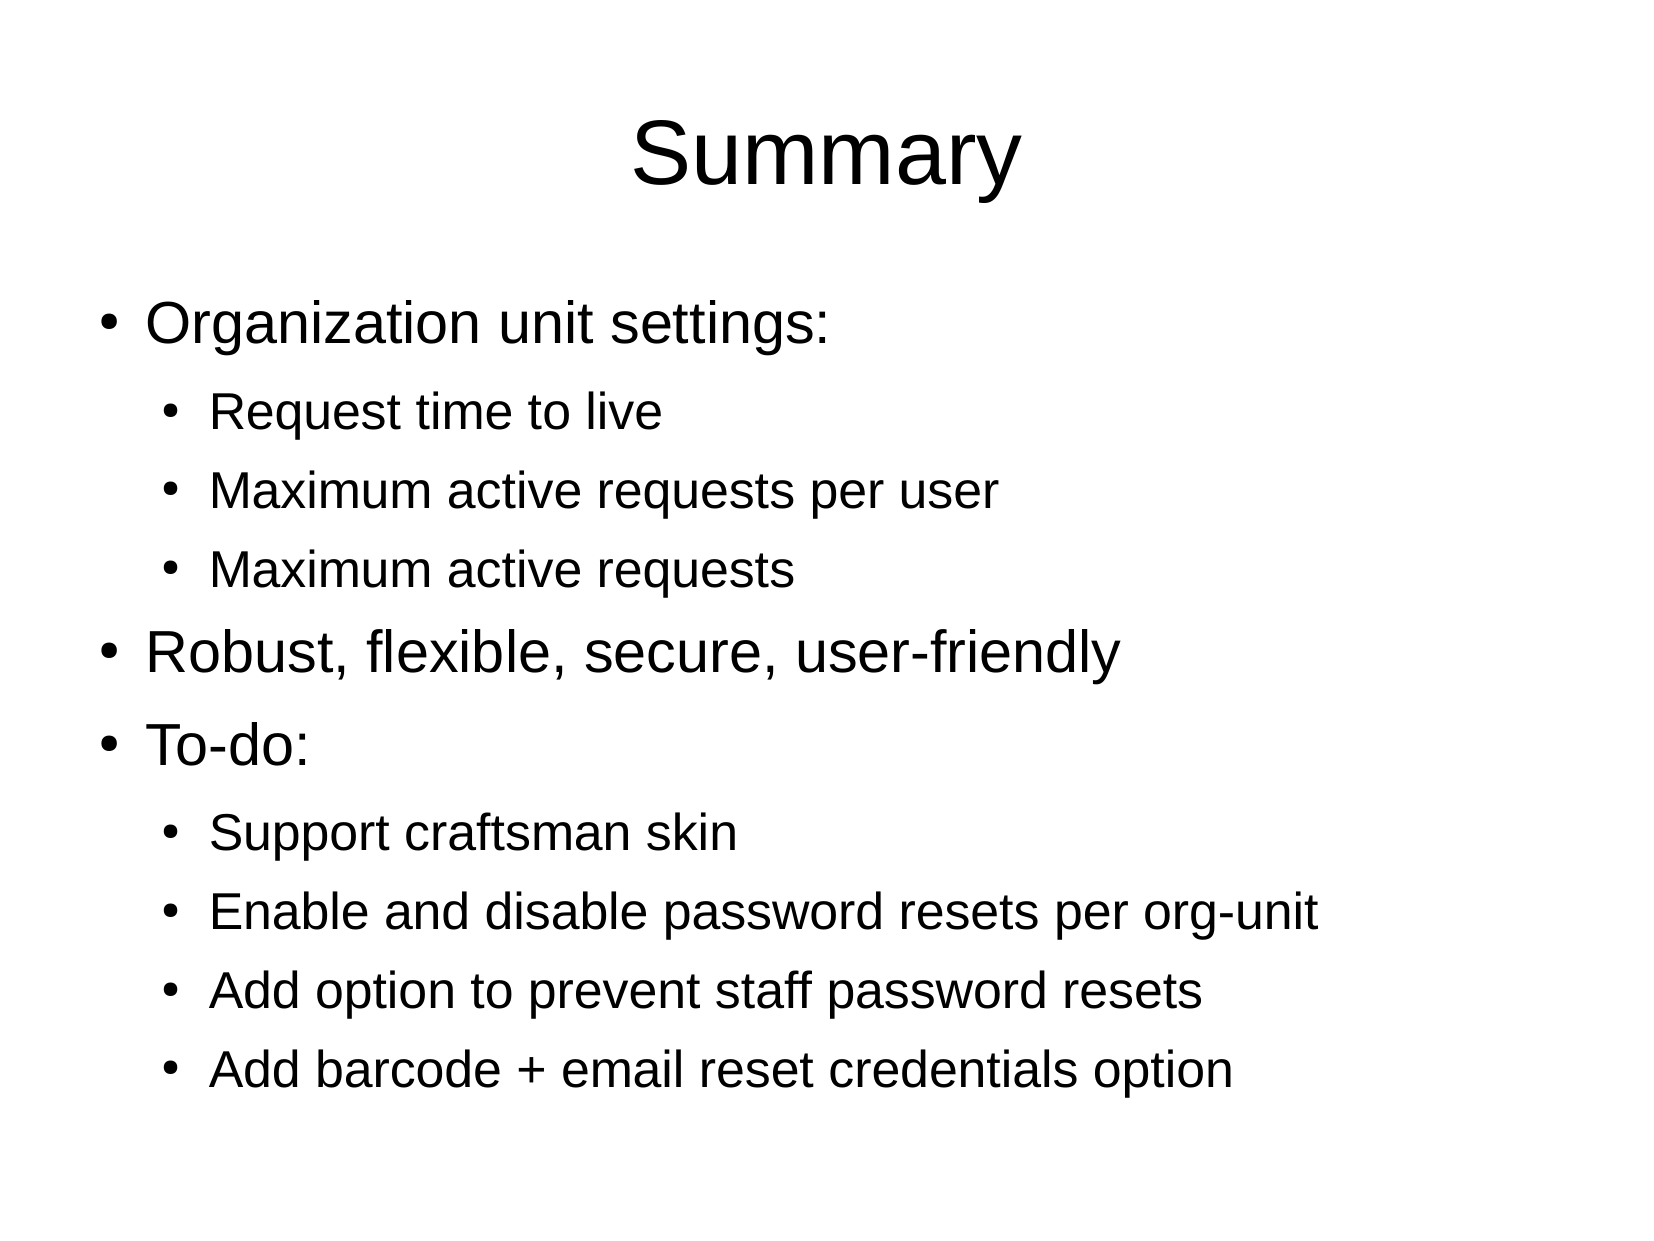

# Summary
Organization unit settings:
Request time to live
Maximum active requests per user
Maximum active requests
Robust, flexible, secure, user-friendly
To-do:
Support craftsman skin
Enable and disable password resets per org-unit
Add option to prevent staff password resets
Add barcode + email reset credentials option